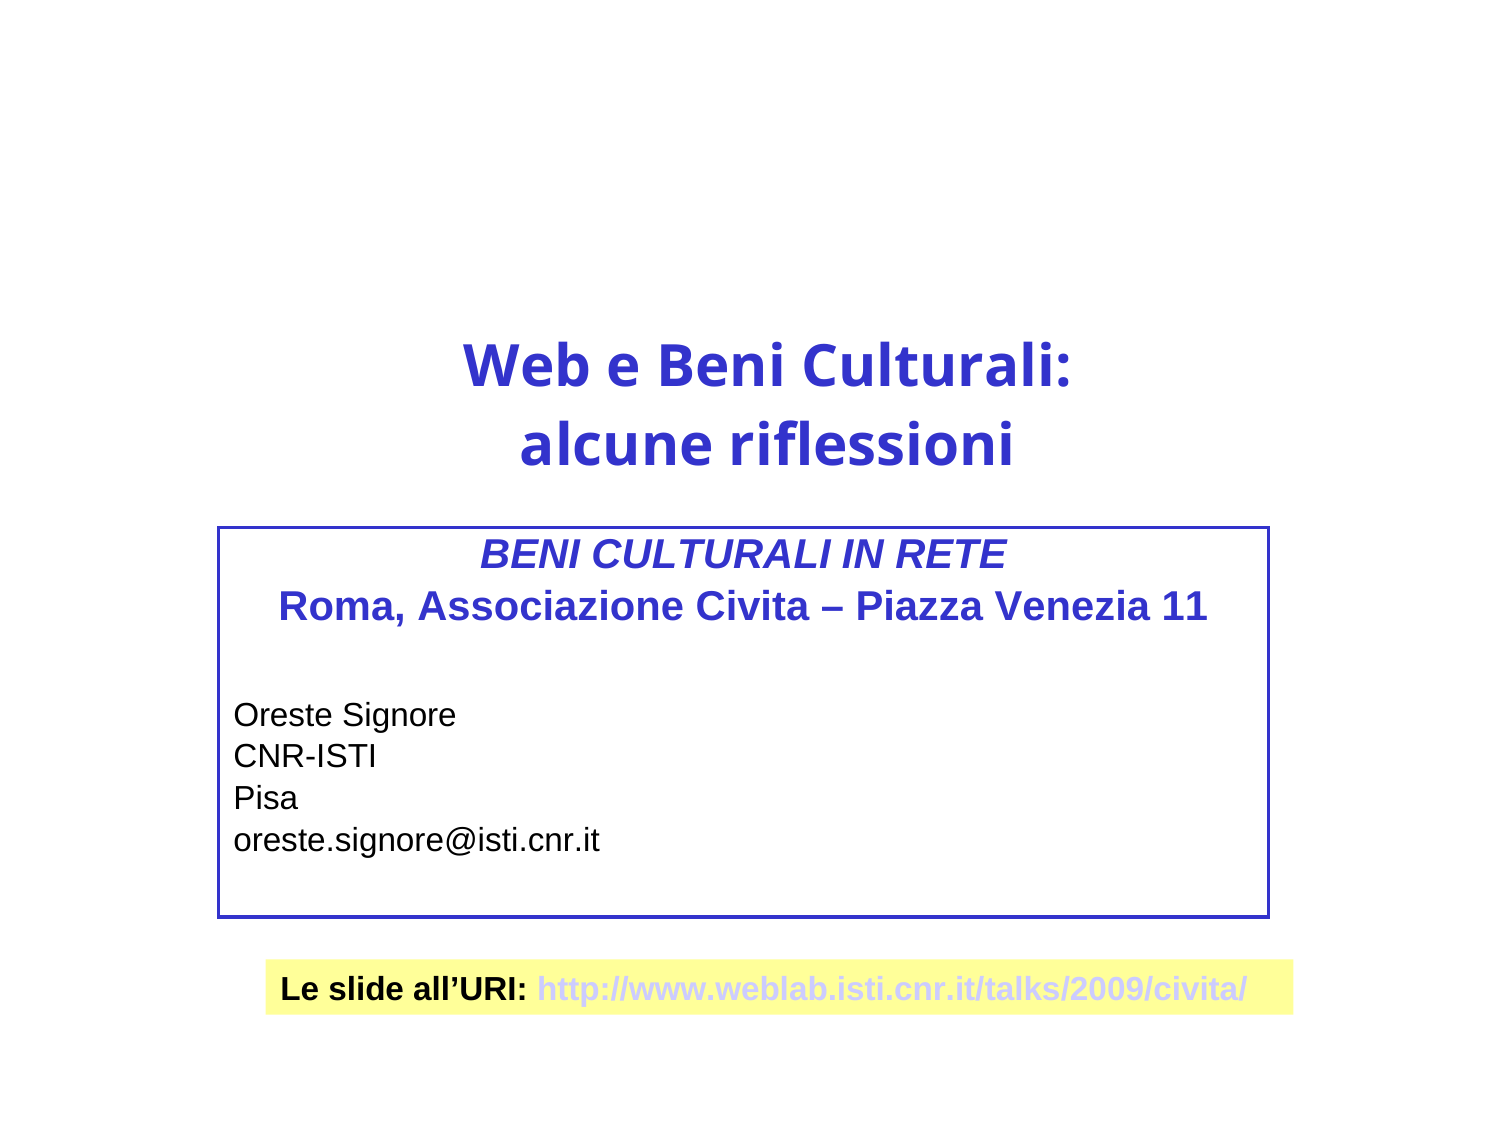

# Web e Beni Culturali: alcune riflessioni
BENI CULTURALI IN RETE
Roma, Associazione Civita – Piazza Venezia 11
Oreste Signore
CNR-ISTI
Pisa
oreste.signore@isti.cnr.it
Le slide all’URI: http://www.weblab.isti.cnr.it/talks/2009/civita/